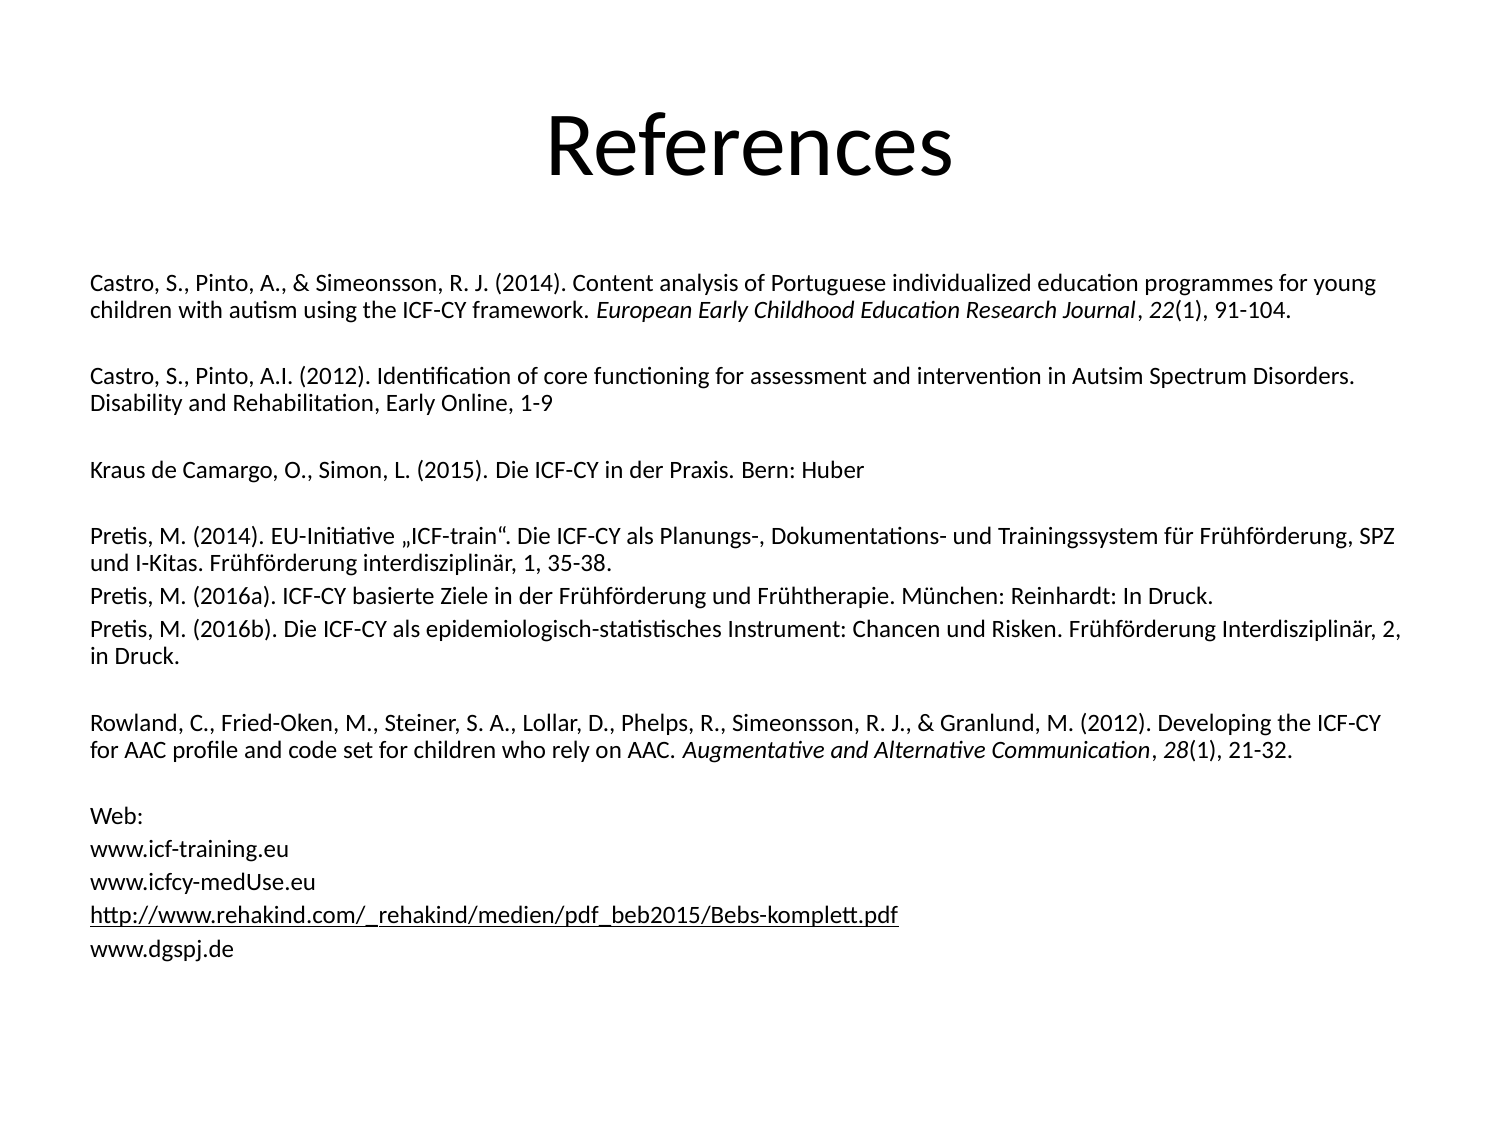

# References
Castro, S., Pinto, A., & Simeonsson, R. J. (2014). Content analysis of Portuguese individualized education programmes for young children with autism using the ICF-CY framework. European Early Childhood Education Research Journal, 22(1), 91-104.
Castro, S., Pinto, A.I. (2012). Identification of core functioning for assessment and intervention in Autsim Spectrum Disorders. Disability and Rehabilitation, Early Online, 1-9
Kraus de Camargo, O., Simon, L. (2015). Die ICF-CY in der Praxis. Bern: Huber
Pretis, M. (2014). EU-Initiative „ICF-train“. Die ICF-CY als Planungs-, Dokumentations- und Trainingssystem für Frühförderung, SPZ und I-Kitas. Frühförderung interdisziplinär, 1, 35-38.
Pretis, M. (2016a). ICF-CY basierte Ziele in der Frühförderung und Frühtherapie. München: Reinhardt: In Druck.
Pretis, M. (2016b). Die ICF-CY als epidemiologisch-statistisches Instrument: Chancen und Risken. Frühförderung Interdisziplinär, 2, in Druck.
Rowland, C., Fried-Oken, M., Steiner, S. A., Lollar, D., Phelps, R., Simeonsson, R. J., & Granlund, M. (2012). Developing the ICF-CY for AAC profile and code set for children who rely on AAC. Augmentative and Alternative Communication, 28(1), 21-32.
Web:
www.icf-training.eu
www.icfcy-medUse.eu
http://www.rehakind.com/_rehakind/medien/pdf_beb2015/Bebs-komplett.pdf
www.dgspj.de